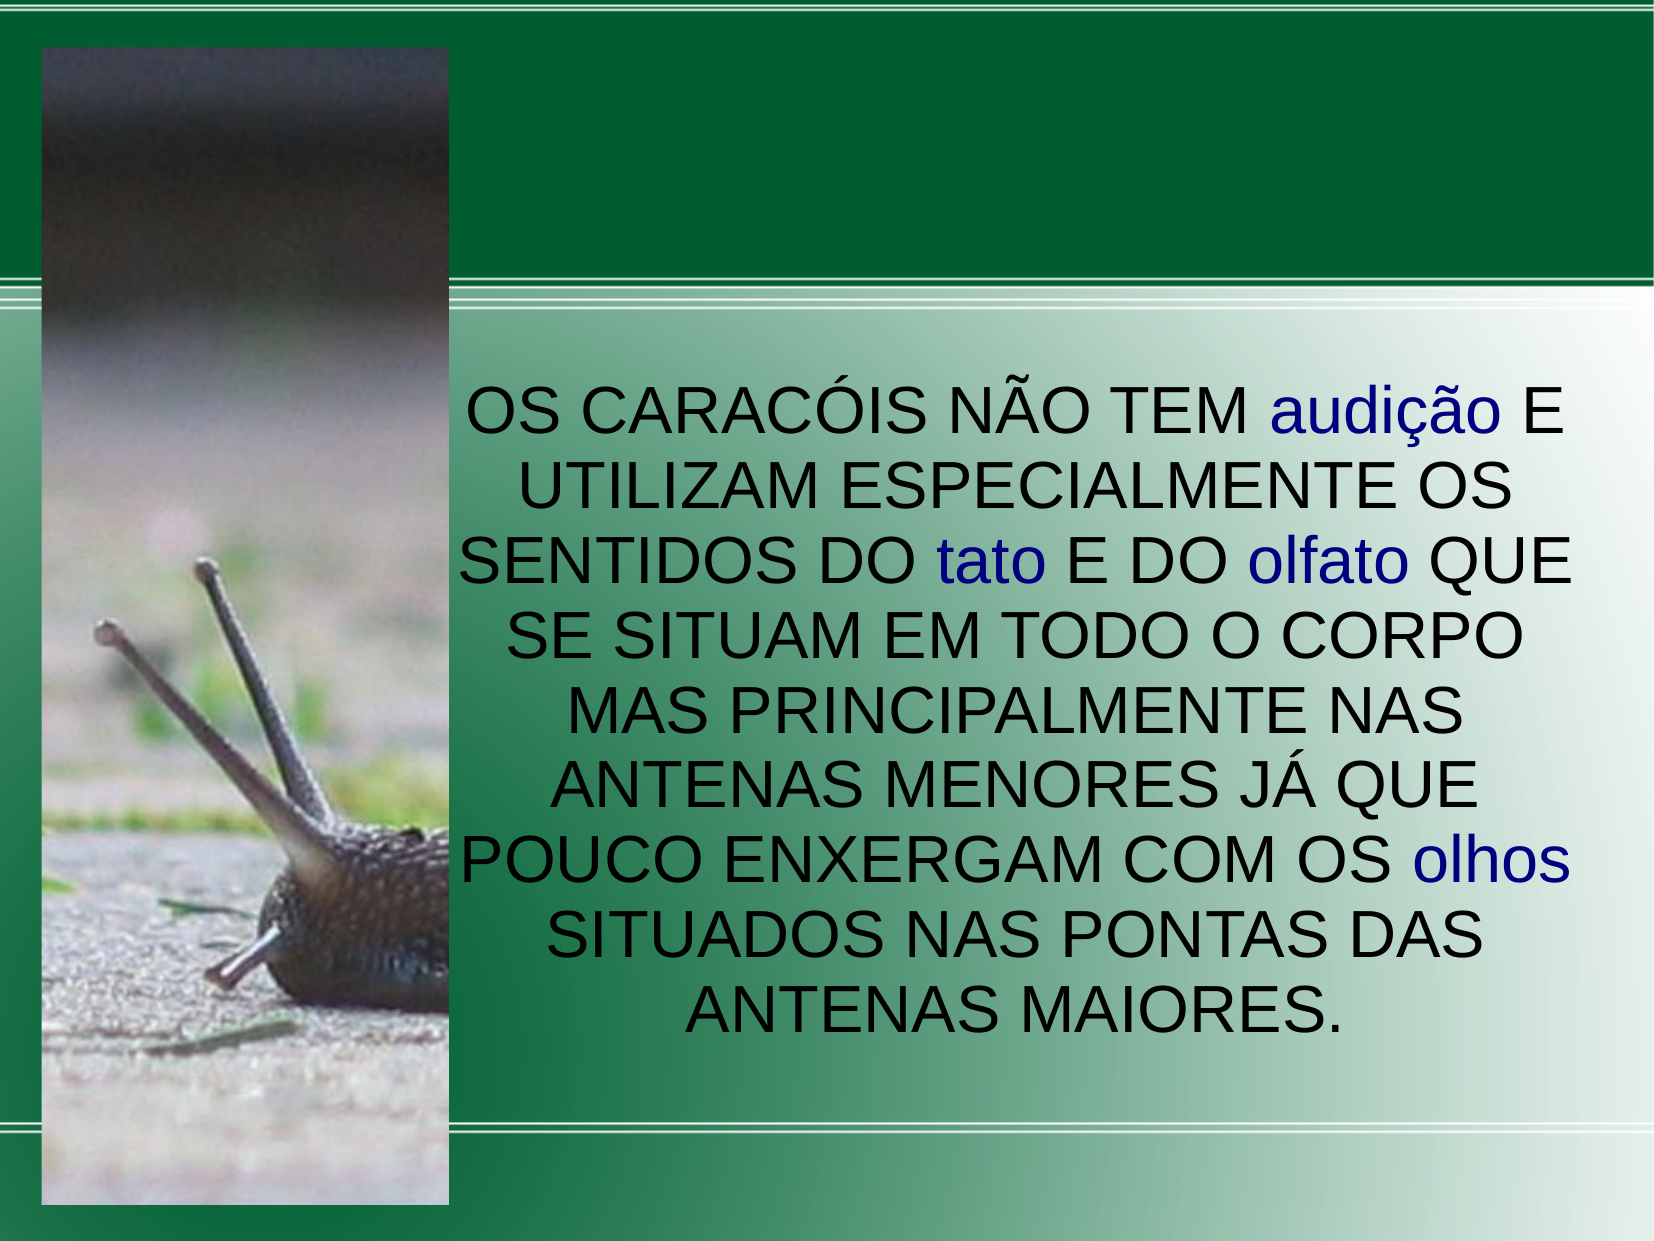

OS CARACÓIS NÃO TEM audição E UTILIZAM ESPECIALMENTE OS SENTIDOS DO tato E DO olfato QUE SE SITUAM EM TODO O CORPO MAS PRINCIPALMENTE NAS ANTENAS MENORES JÁ QUE POUCO ENXERGAM COM OS olhos SITUADOS NAS PONTAS DAS ANTENAS MAIORES.